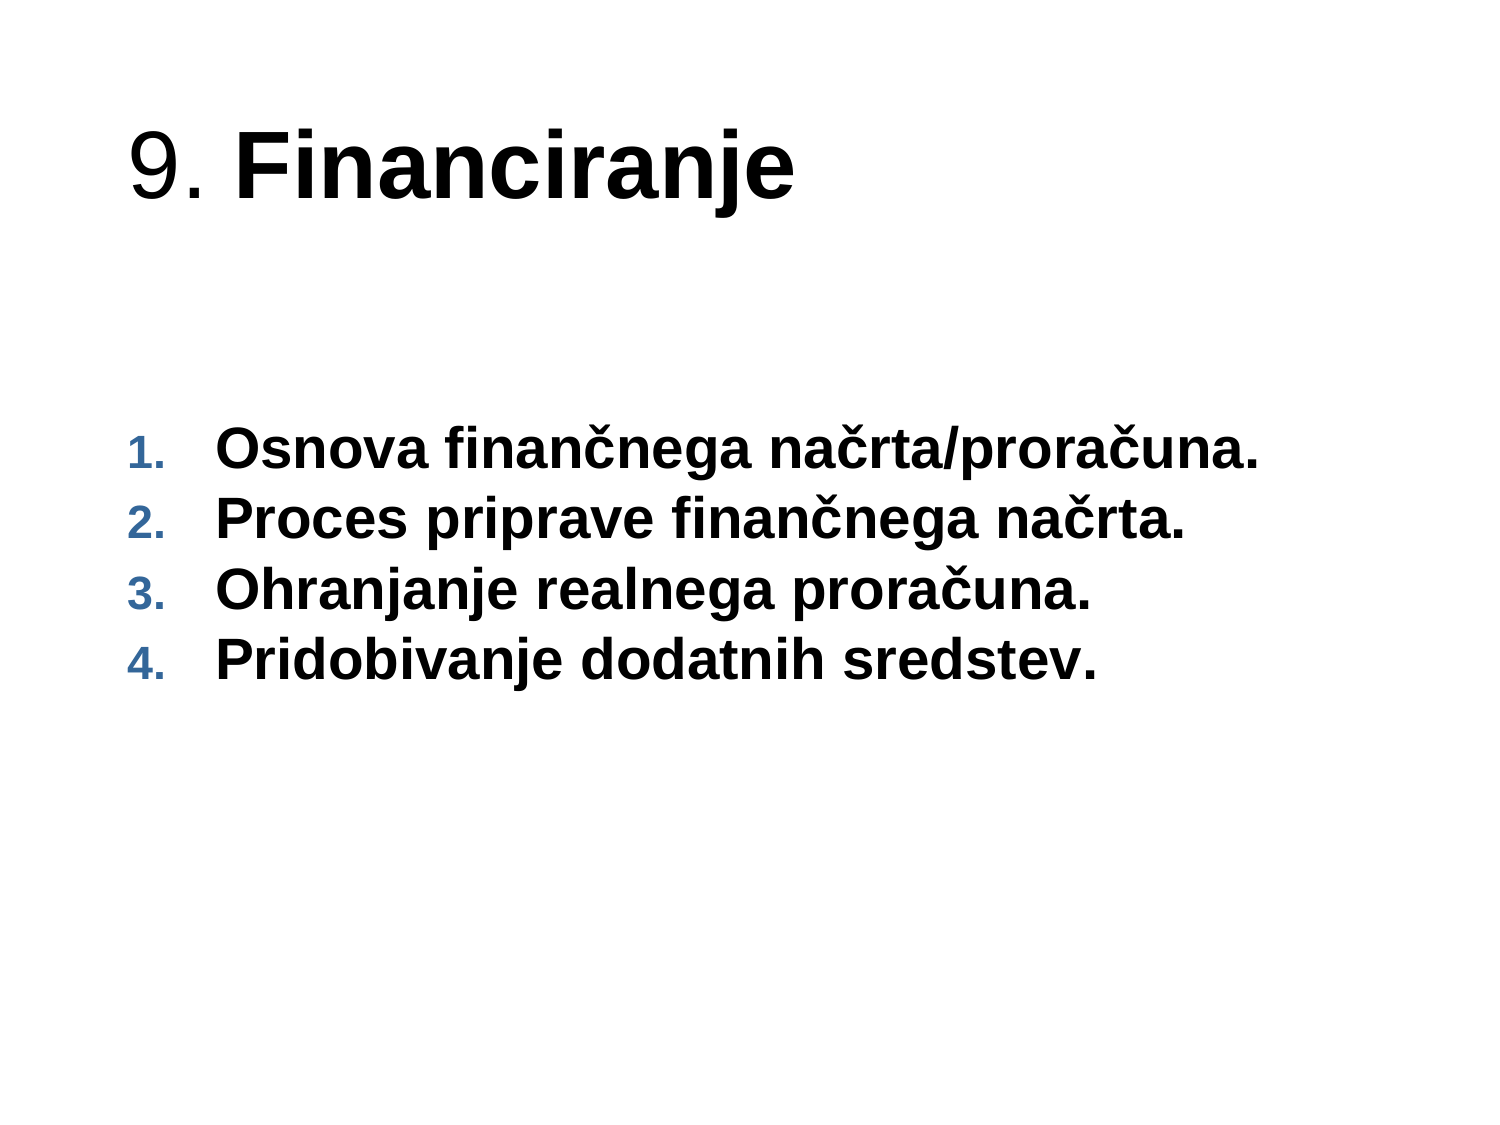

# 9. Financiranje
Osnova finančnega načrta/proračuna.
Proces priprave finančnega načrta.
Ohranjanje realnega proračuna.
Pridobivanje dodatnih sredstev.
Primoz Juznic, BINK, FF, Univerza v Ljubljani